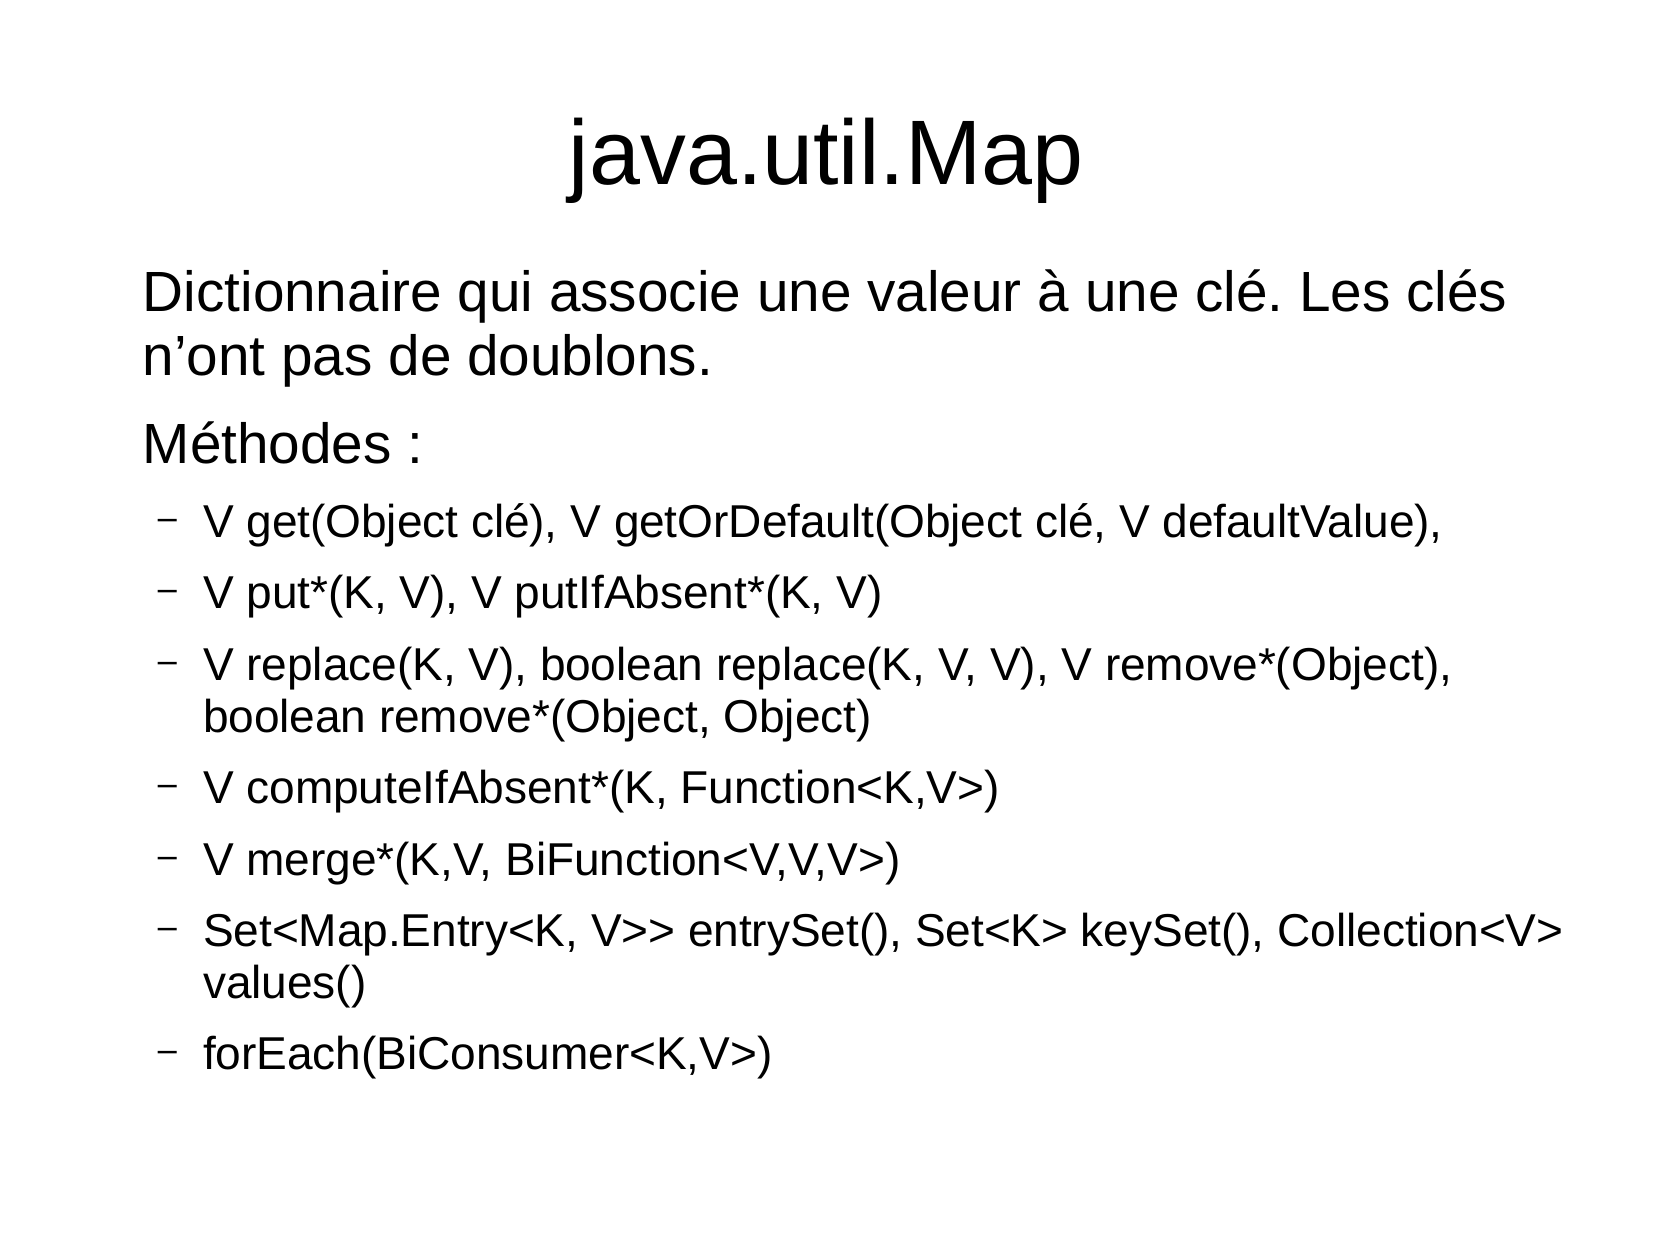

# java.util.Map
Dictionnaire qui associe une valeur à une clé. Les clés n’ont pas de doublons.
Méthodes :
V get(Object clé), V getOrDefault(Object clé, V defaultValue),
V put*(K, V), V putIfAbsent*(K, V)
V replace(K, V), boolean replace(K, V, V), V remove*(Object),
boolean remove*(Object, Object)
V computeIfAbsent*(K, Function<K,V>)
V merge*(K,V, BiFunction<V,V,V>)
Set<Map.Entry<K, V>> entrySet(), Set<K> keySet(), Collection<V> values()
forEach(BiConsumer<K,V>)